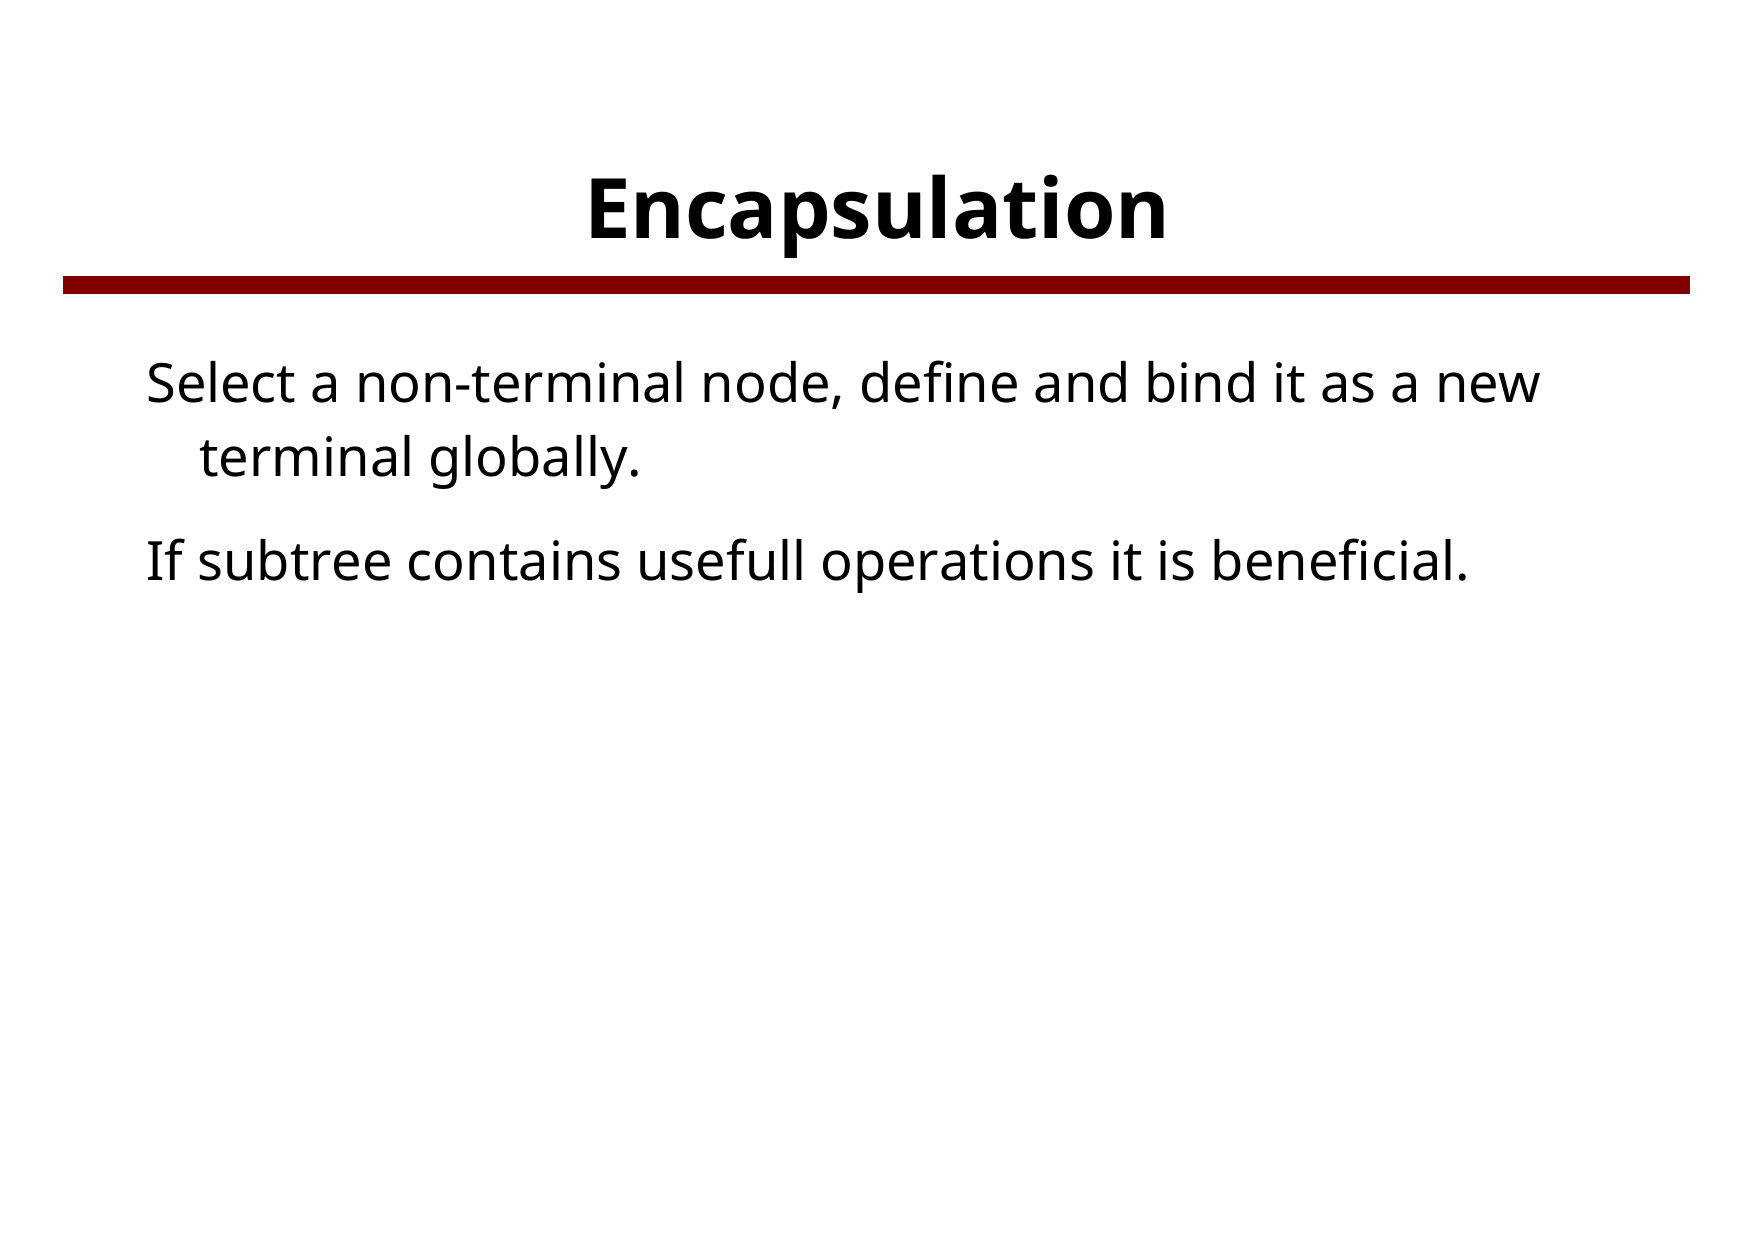

# Encapsulation
Select a non-terminal node, define and bind it as a new terminal globally.
If subtree contains usefull operations it is beneficial.